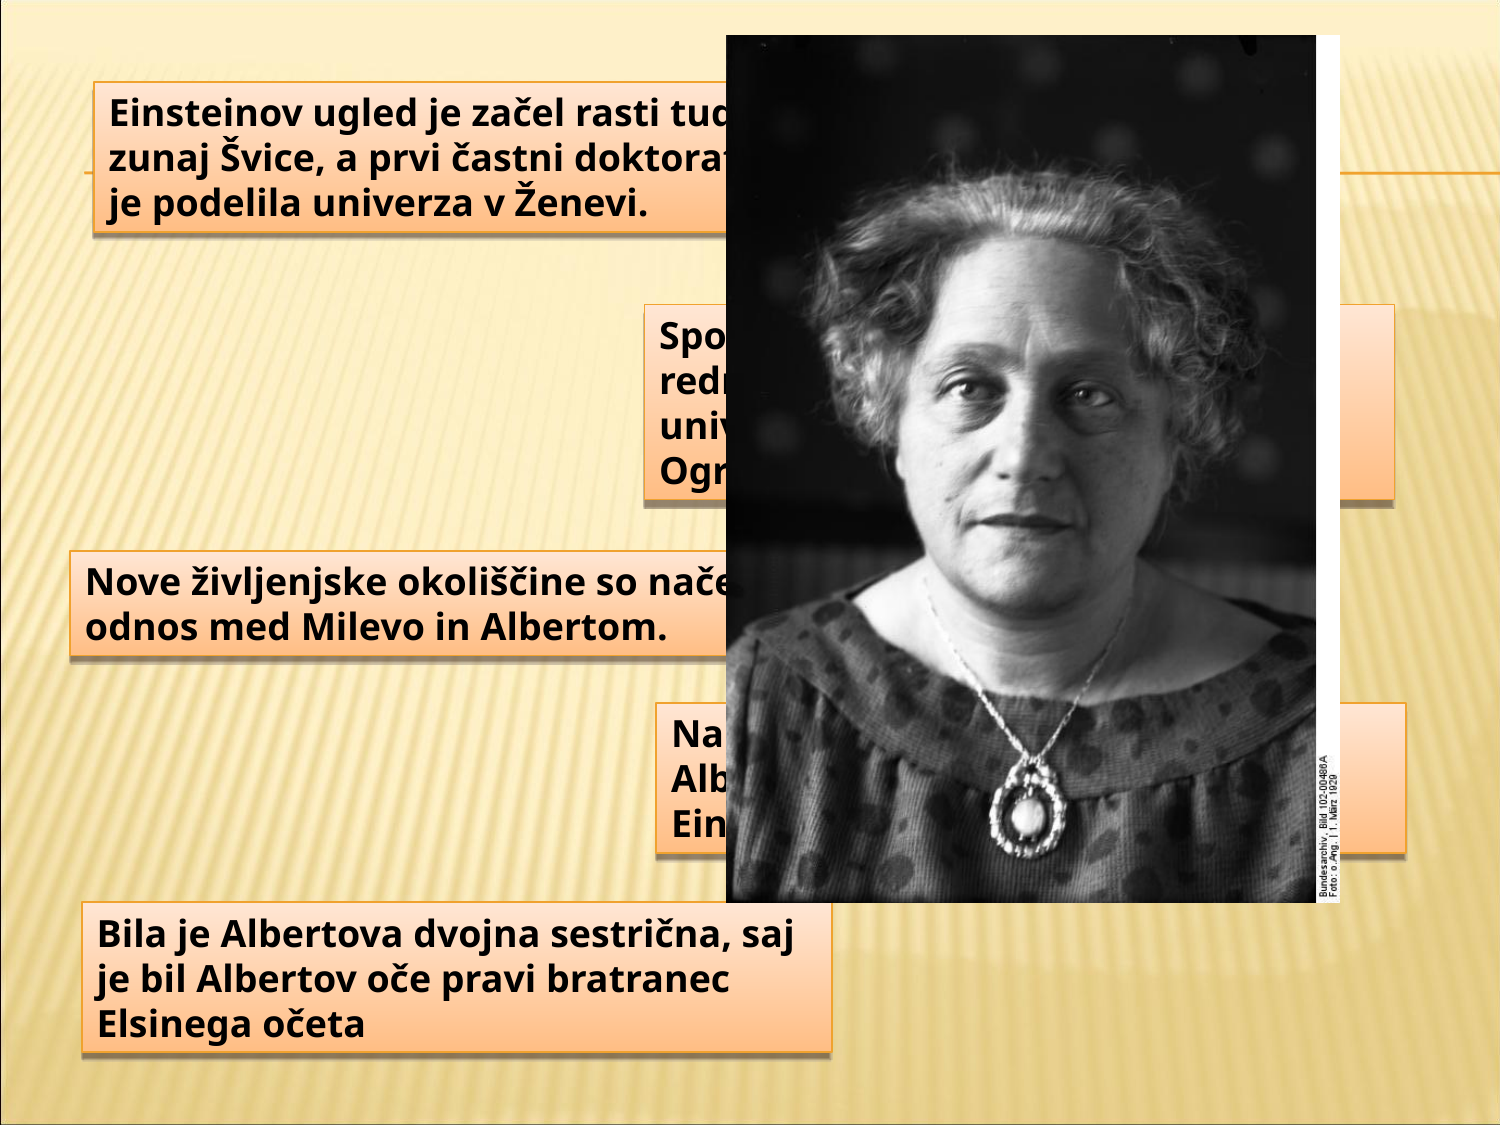

Einsteinov ugled je začel rasti tudi zunaj Švice, a prvi častni doktorat mu je podelila univerza v Ženevi.
Spomladi leta 1911 je sprejel mesto rednega profesorja na nemški univerzi v Pragi v tedanji Avstro-Ogrski.
Nove življenjske okoliščine so načele odnos med Milevo in Albertom.
Na službeni poti iz Prage v Berlin je Albert spomladi 1912 obiskal Elso Einstein.
Bila je Albertova dvojna sestrična, saj je bil Albertov oče pravi bratranec Elsinega očeta